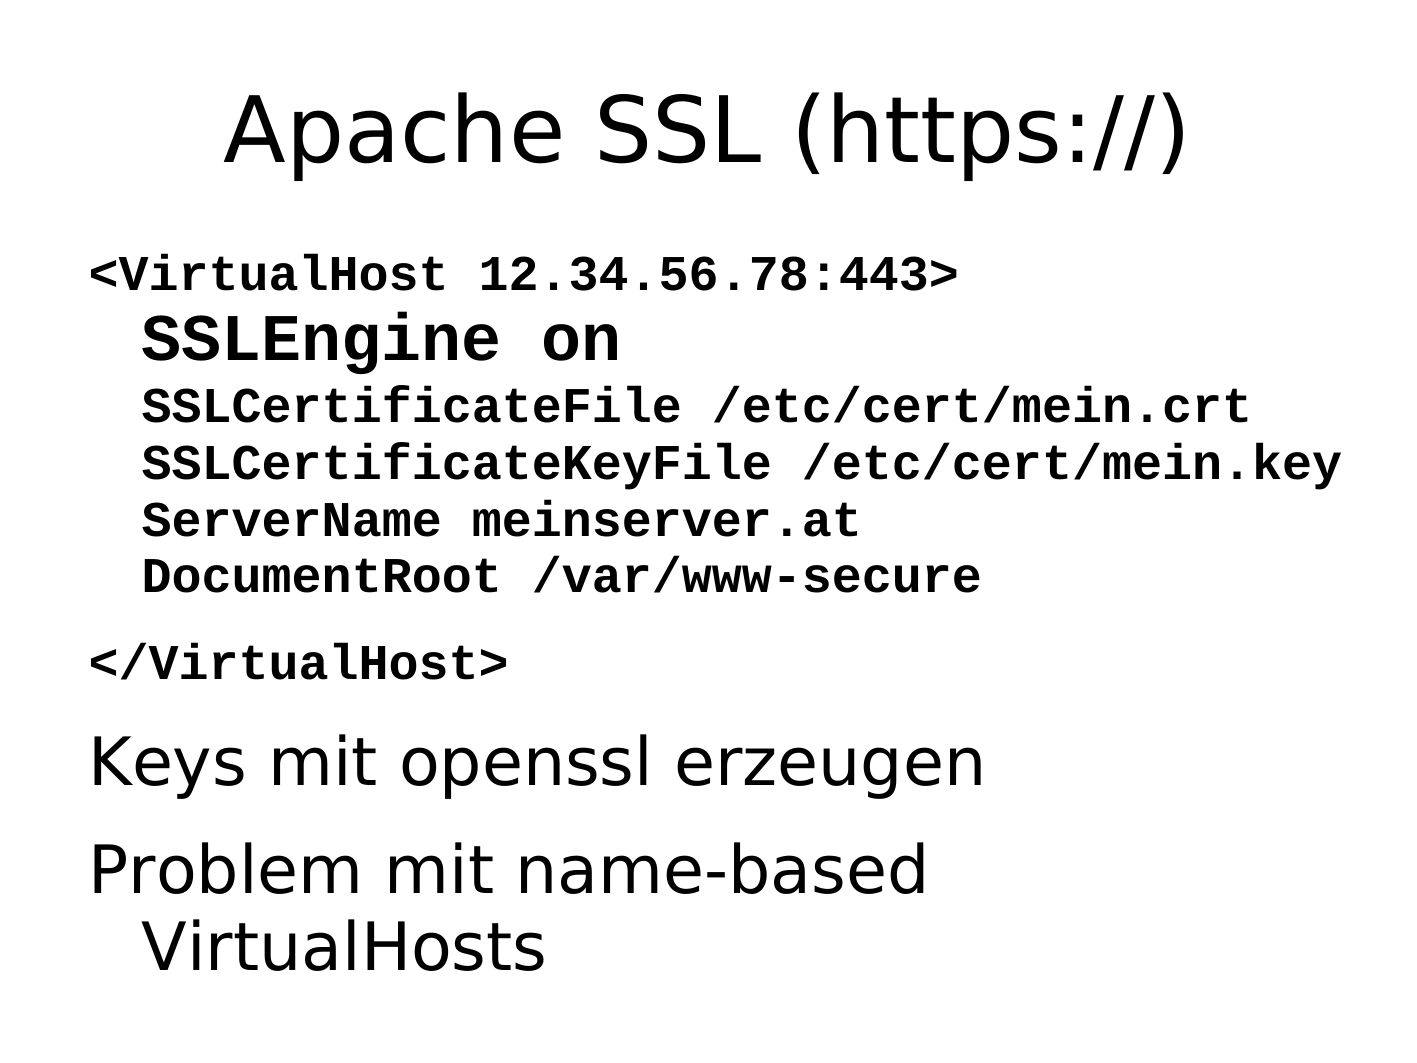

# Apache SSL (https://)
<VirtualHost 12.34.56.78:443>
SSLEngine on
SSLCertificateFile /etc/cert/mein.crt
SSLCertificateKeyFile /etc/cert/mein.key
ServerName meinserver.at
DocumentRoot /var/www-secure
</VirtualHost>
Keys mit openssl erzeugen
Problem mit name-based VirtualHosts